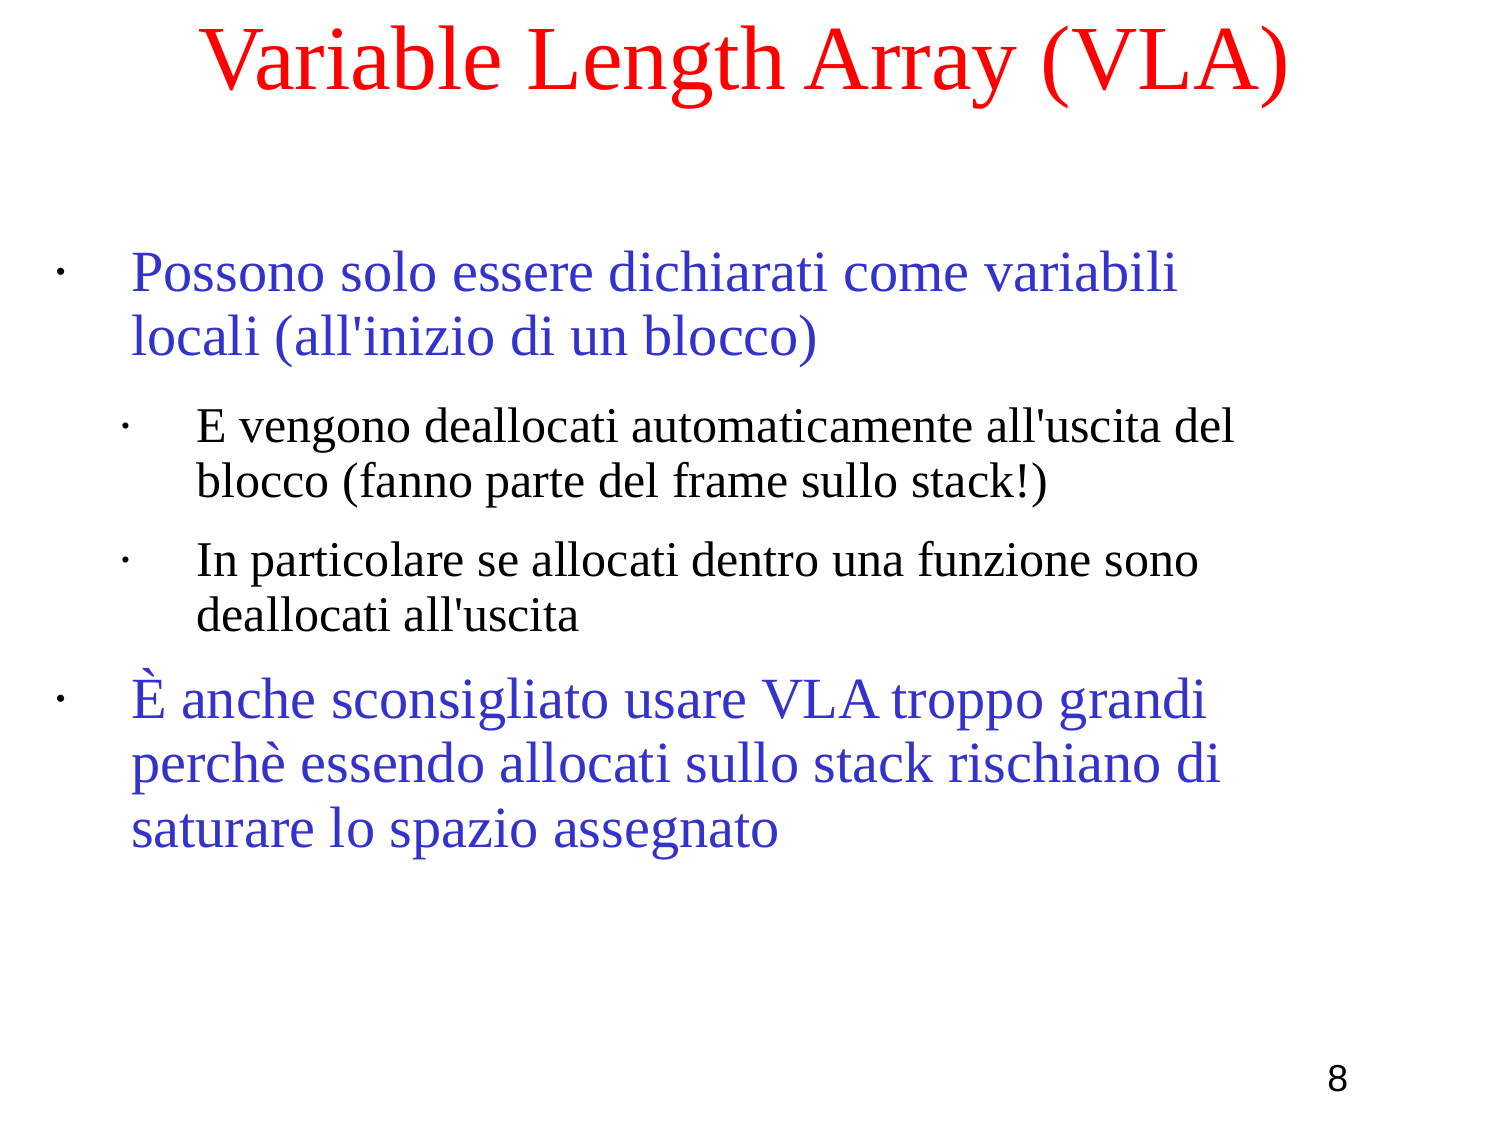

# Variable Length Array (VLA)
Possono solo essere dichiarati come variabili locali (all'inizio di un blocco)
E vengono deallocati automaticamente all'uscita del blocco (fanno parte del frame sullo stack!)
In particolare se allocati dentro una funzione sono deallocati all'uscita
È anche sconsigliato usare VLA troppo grandi perchè essendo allocati sullo stack rischiano di saturare lo spazio assegnato
8